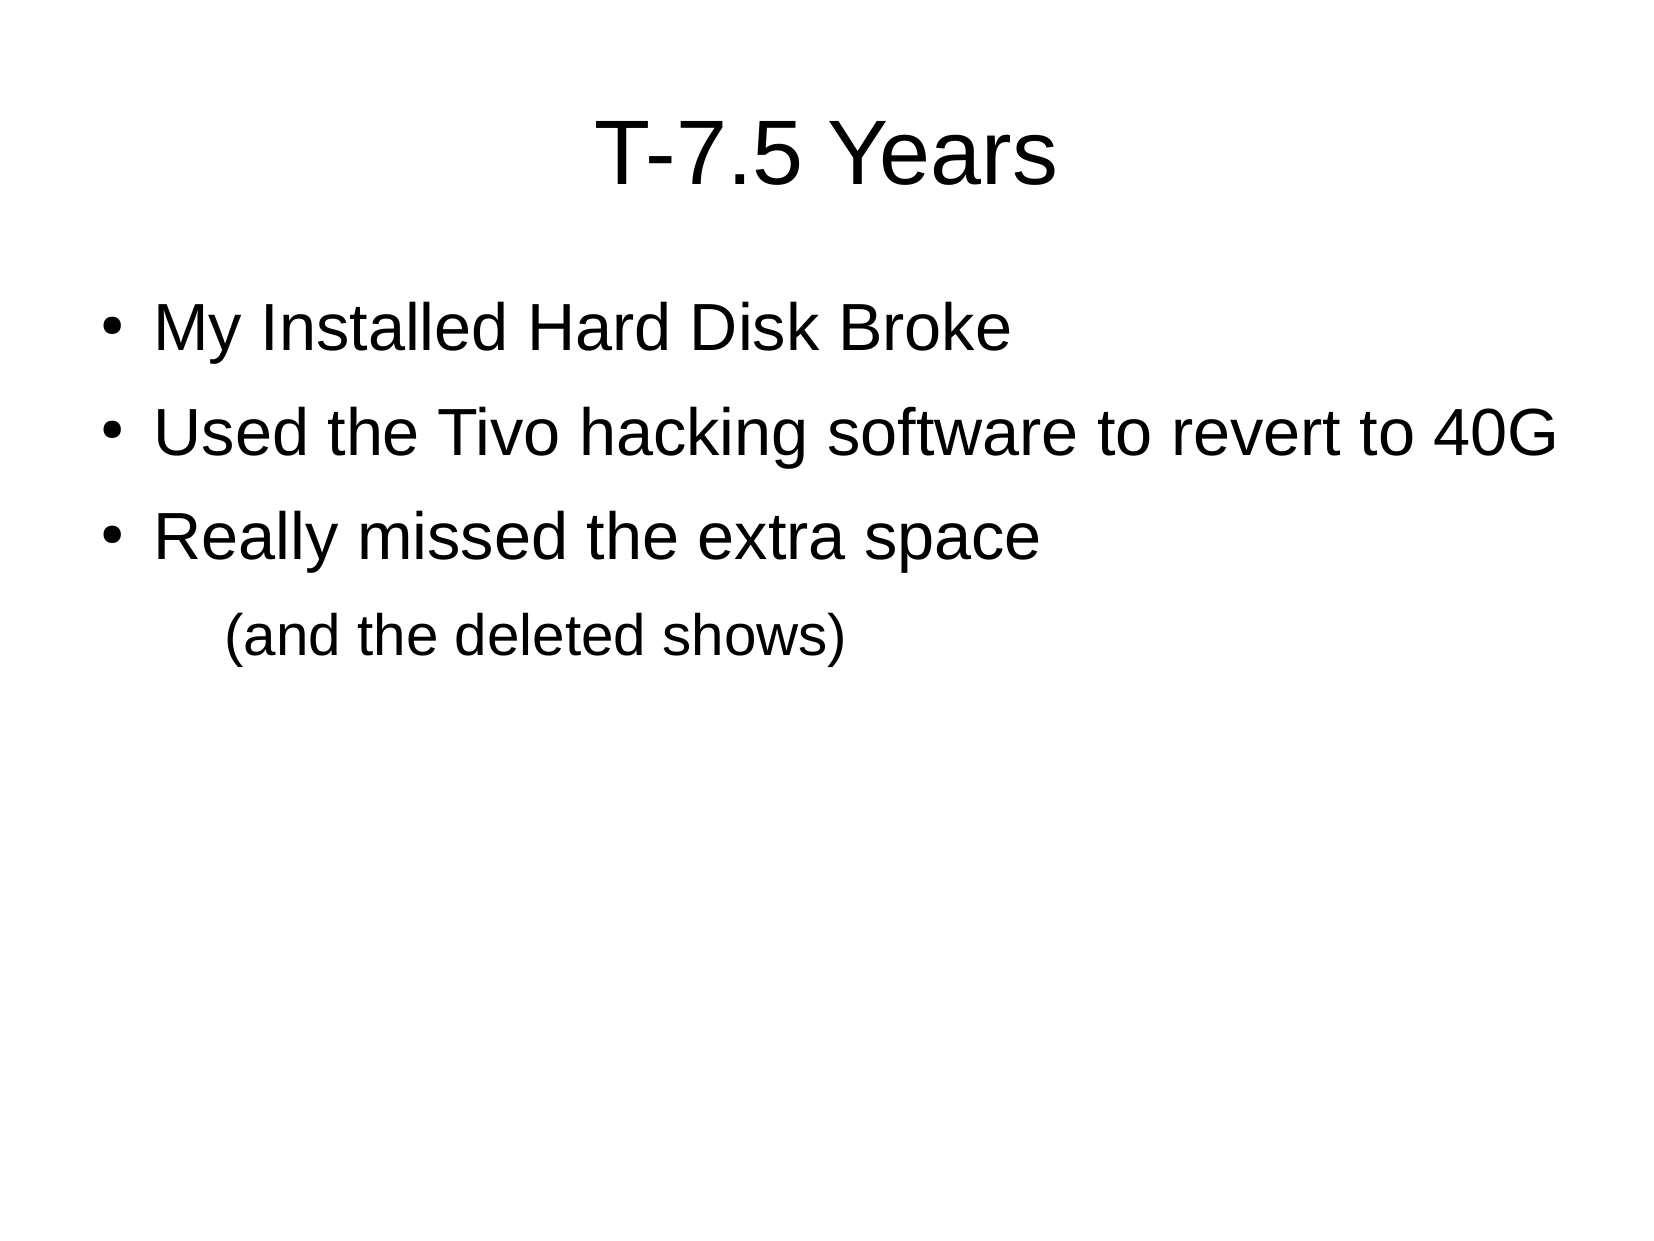

# T-7.5 Years
My Installed Hard Disk Broke
Used the Tivo hacking software to revert to 40G
Really missed the extra space
(and the deleted shows)